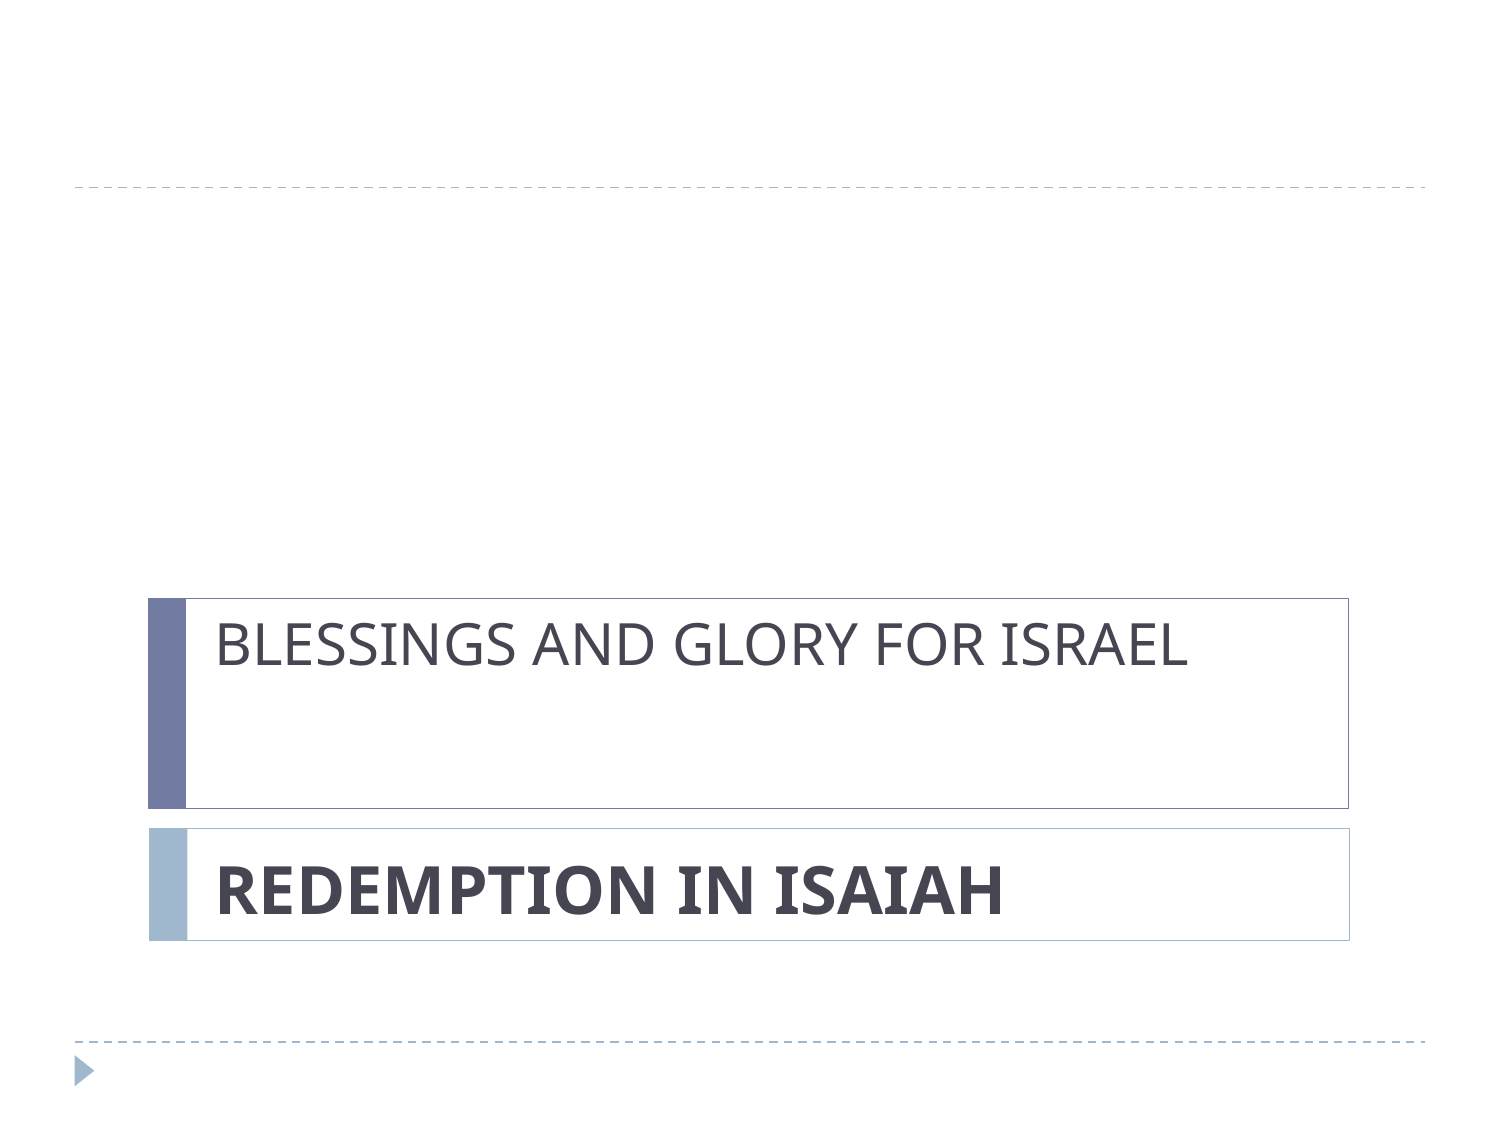

# BLESSINGS AND GLORY FOR ISRAEL
REDEMPTION IN ISAIAH